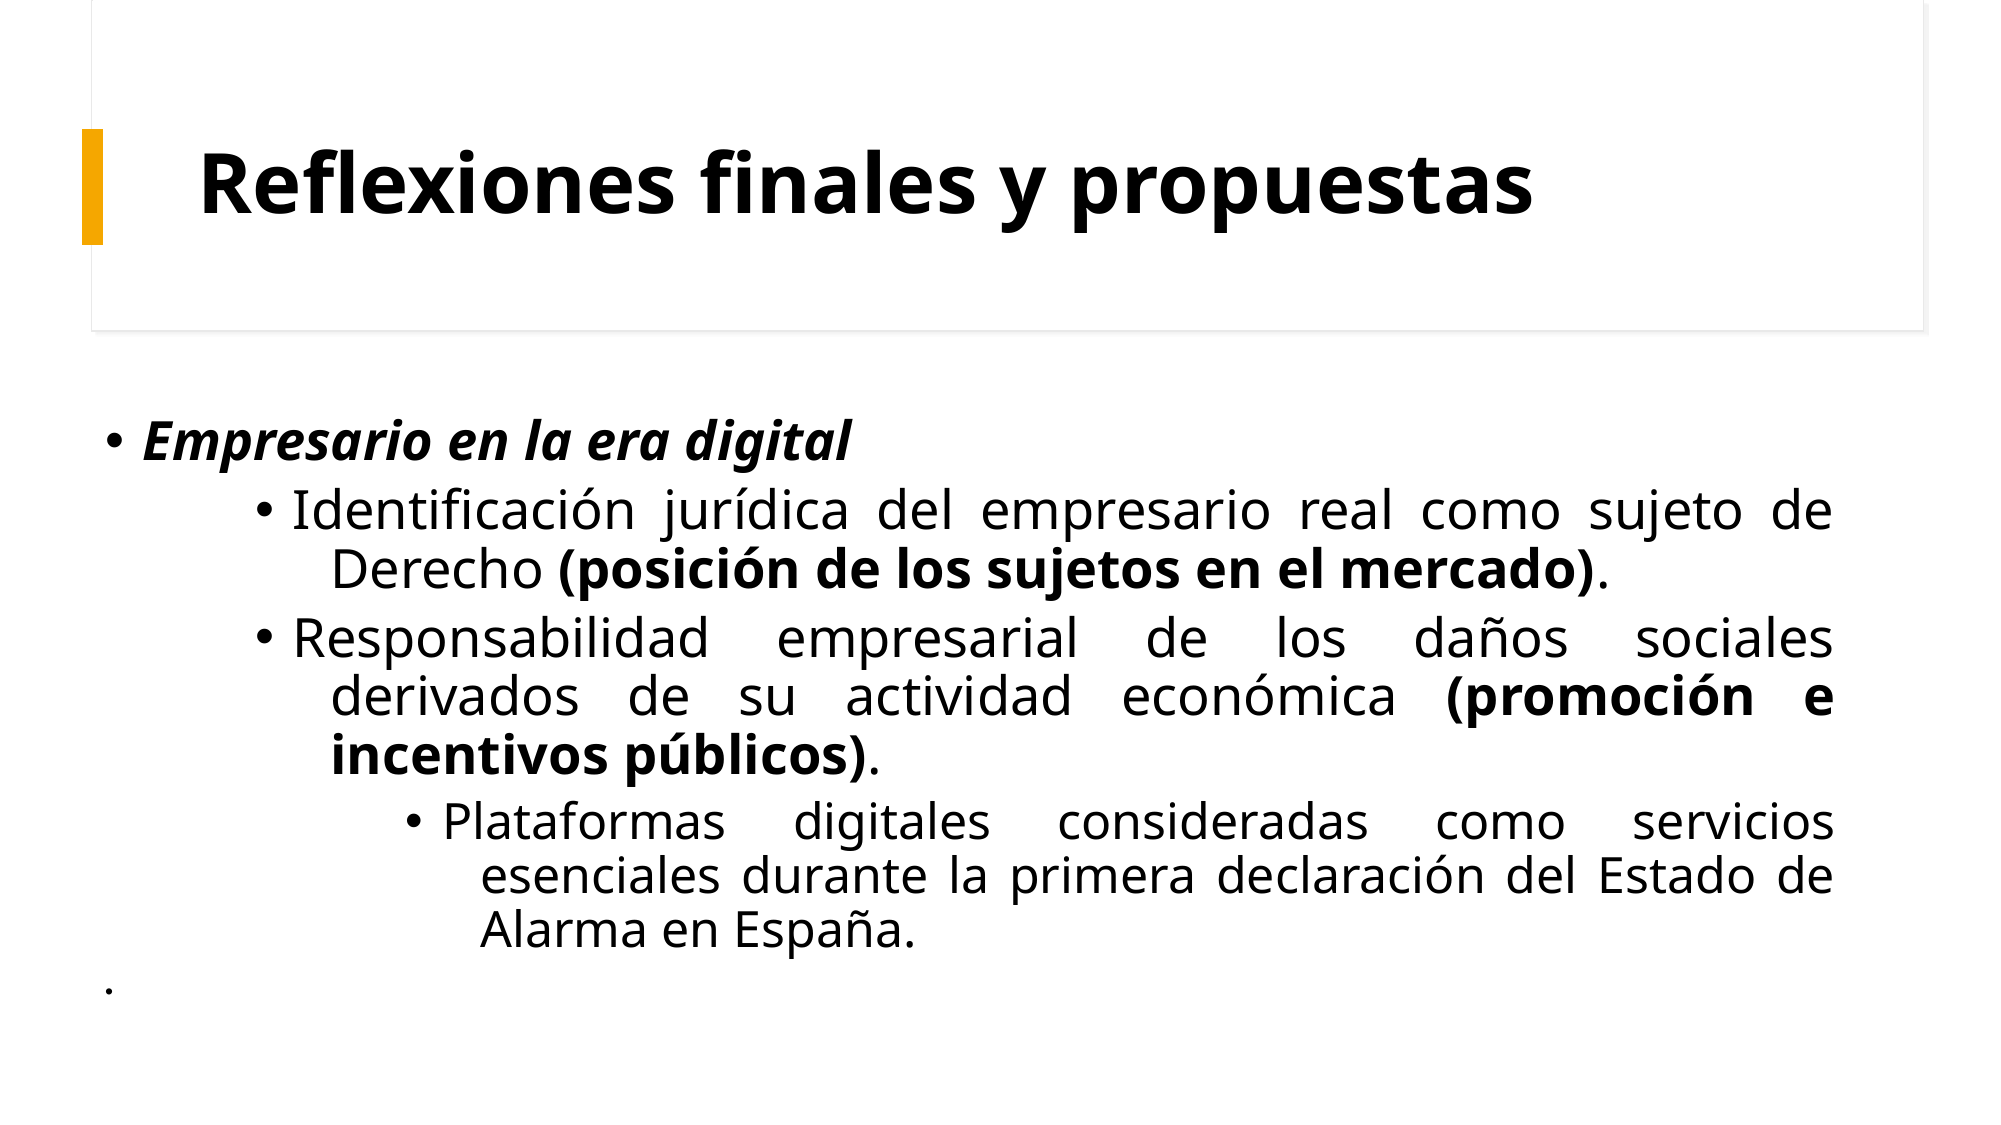

# Reflexiones finales y propuestas
Empresario en la era digital
Identificación jurídica del empresario real como sujeto de Derecho (posición de los sujetos en el mercado).
Responsabilidad empresarial de los daños sociales derivados de su actividad económica (promoción e incentivos públicos).
Plataformas digitales consideradas como servicios esenciales durante la primera declaración del Estado de Alarma en España.